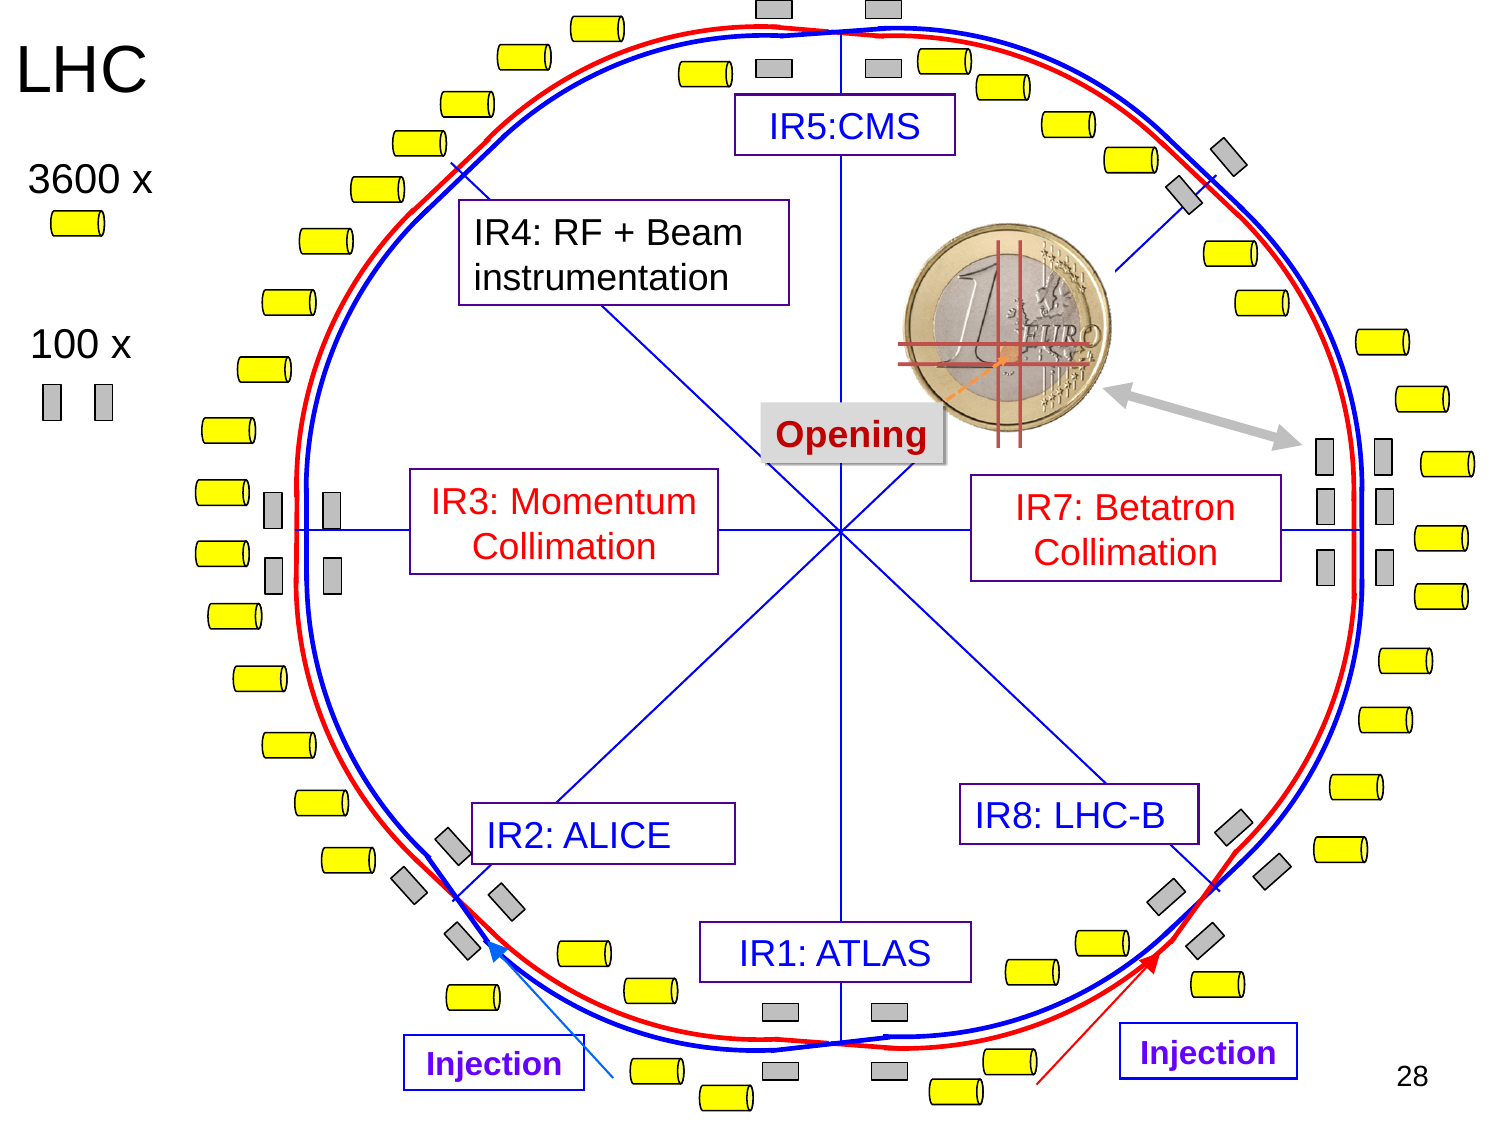

# LHC
IR5:CMS
3600 x
IR4: RF + Beam instrumentation
100 x
Opening
IR3: Momentum Collimation
IR7: Betatron Collimation
IR8: LHC-B
IR2: ALICE
IR1: ATLAS
Injection
Injection